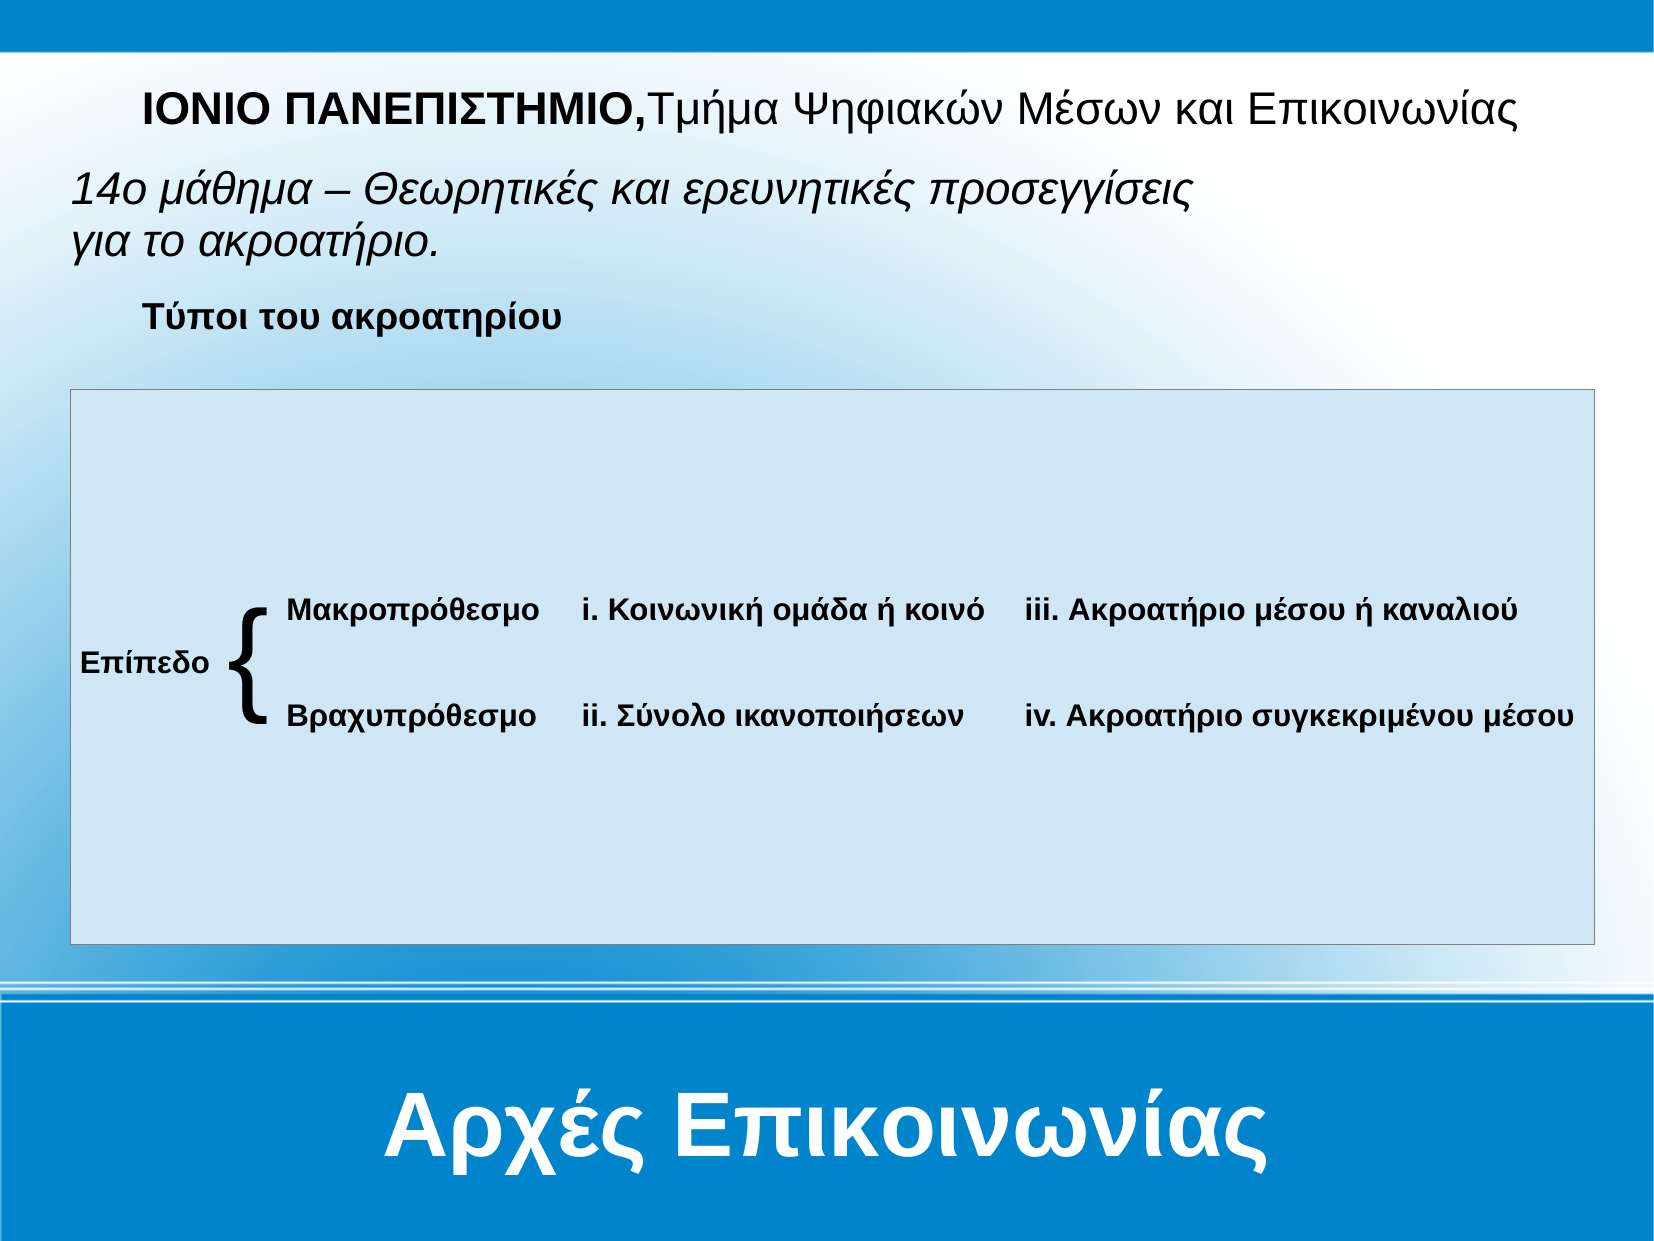

ΙΟΝΙΟ ΠΑΝΕΠΙΣΤΗΜΙΟ,Τμήμα Ψηφιακών Μέσων και Επικοινωνίας
14ο μάθημα – Θεωρητικές και ερευνητικές προσεγγίσεις
για το ακροατήριο.
Τύποι του ακροατηρίου
{
Μακροπρόθεσμο	i. Κοινωνική ομάδα ή κοινό	iii. Ακροατήριο μέσου ή καναλιού
Επίπεδο
Βραχυπρόθεσμο	ii. Σύνολο ικανοποιήσεων	iv. Ακροατήριο συγκεκριμένου μέσου
# Αρχές Επικοινωνίας